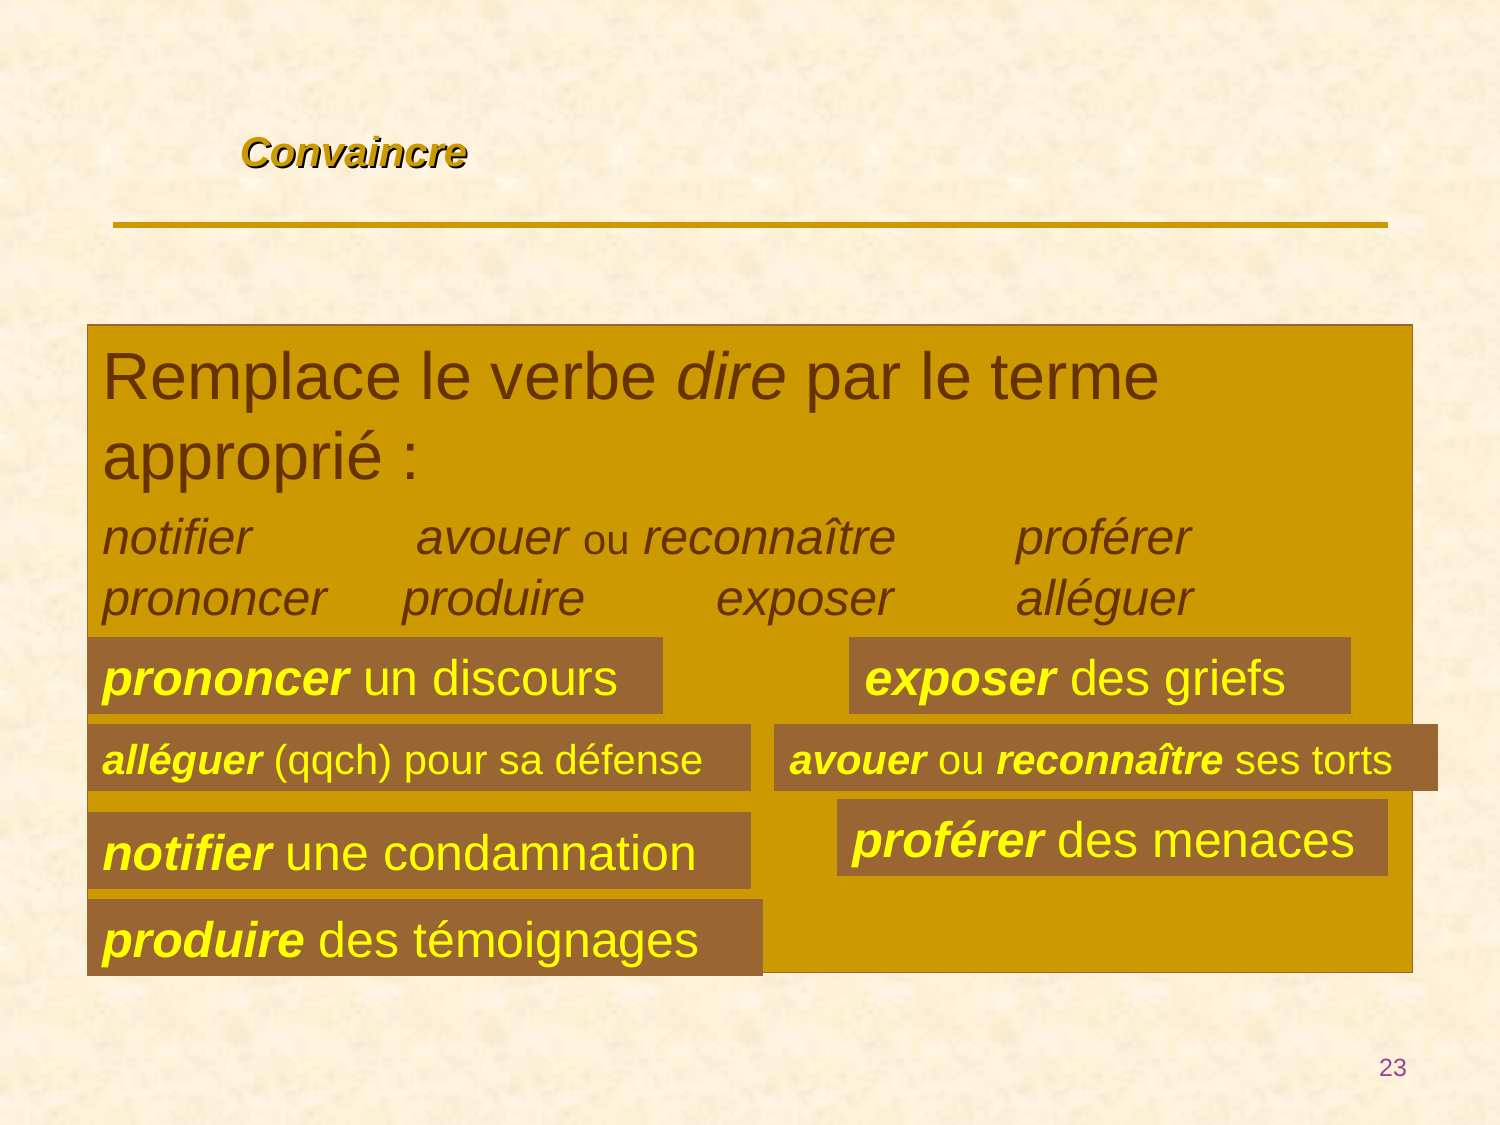

Convaincre
Remplace le verbe dire par le terme approprié :
notifier 	 avouer ou reconnaître 	 proférer prononcer	produire	 exposer	 alléguer
Dire un discours			Dire des griefs
Dire pour sa défense	 	Dire ses torts
Dire une condamnation 	Dire des menaces
Dire des témoignages
prononcer un discours
exposer des griefs
alléguer (qqch) pour sa défense
avouer ou reconnaître ses torts
proférer des menaces
notifier une condamnation
produire des témoignages
23